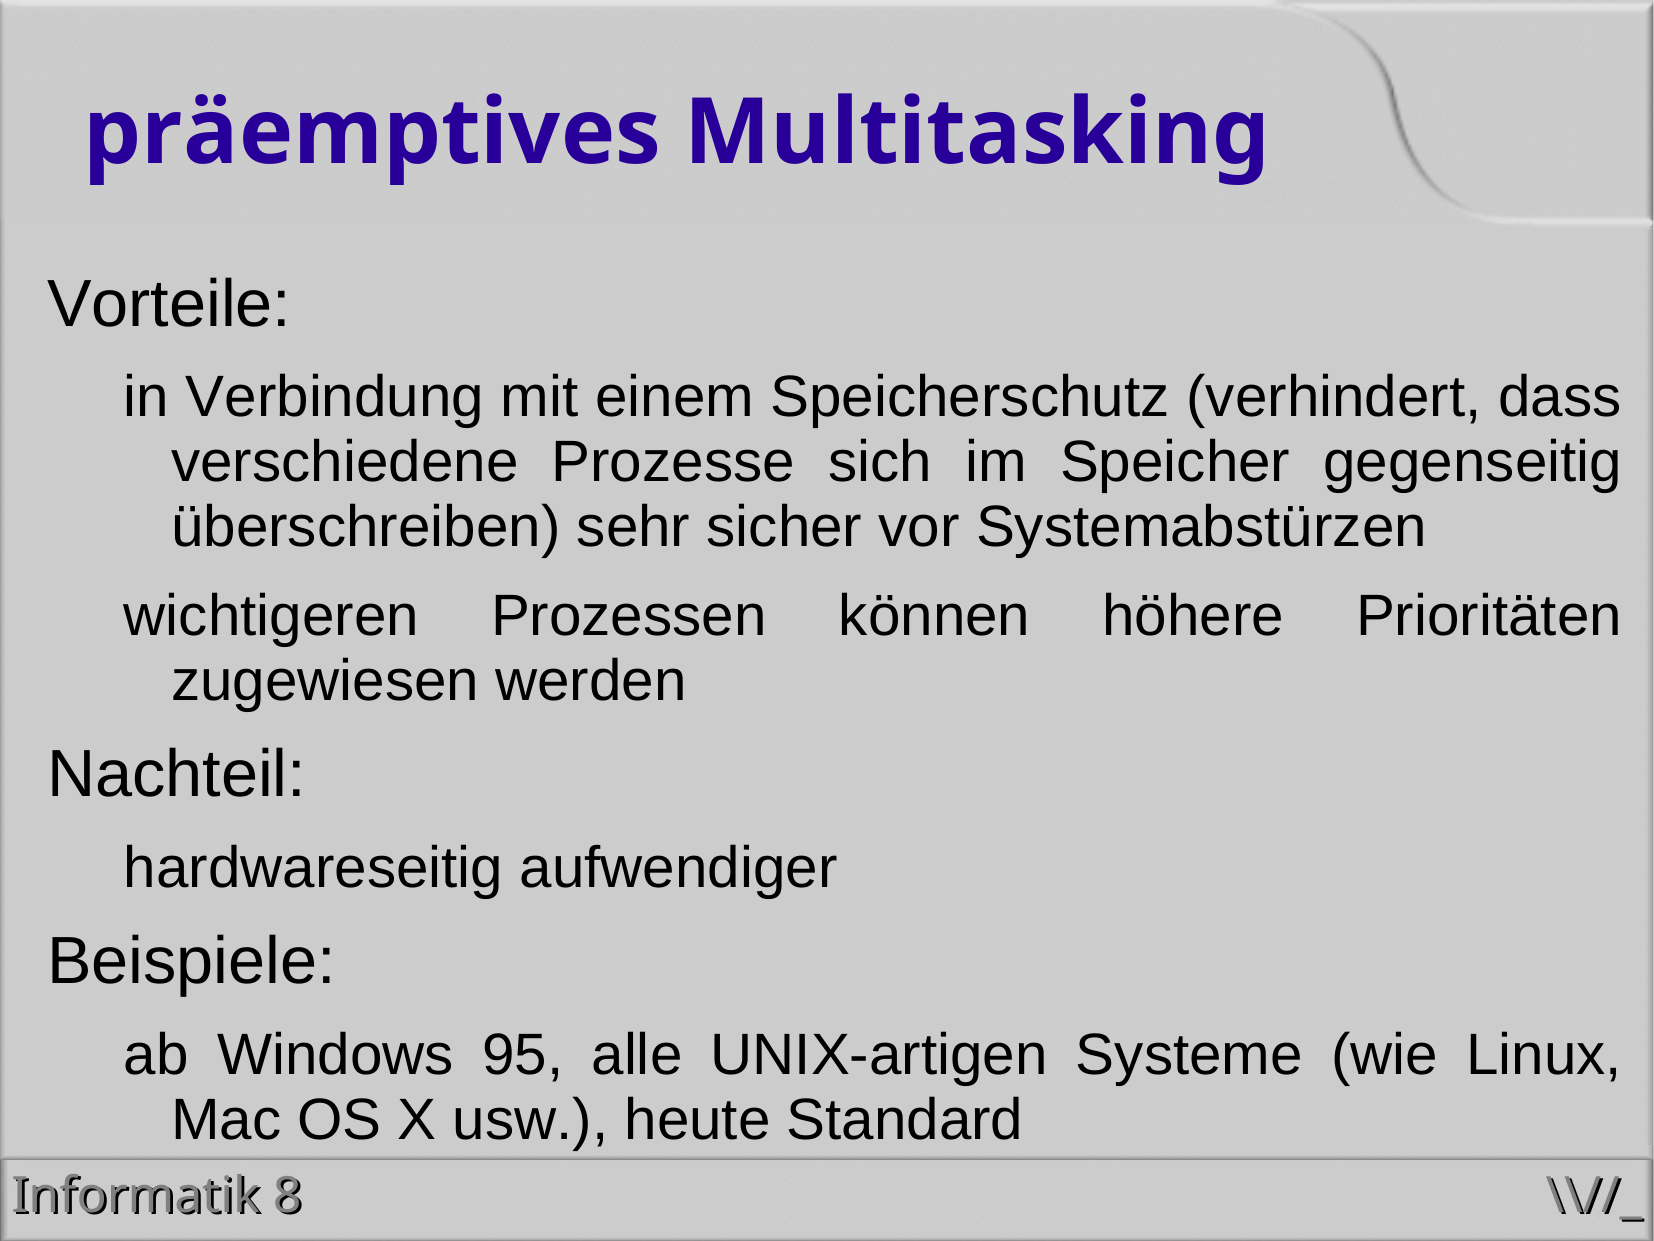

# präemptives Multitasking
Vorteile:
in Verbindung mit einem Speicherschutz (verhindert, dass verschiedene Prozesse sich im Speicher gegenseitig überschreiben) sehr sicher vor Systemabstürzen
wichtigeren Prozessen können höhere Prioritäten zugewiesen werden
Nachteil:
hardwareseitig aufwendiger
Beispiele:
ab Windows 95, alle UNIX-artigen Systeme (wie Linux, Mac OS X usw.), heute Standard